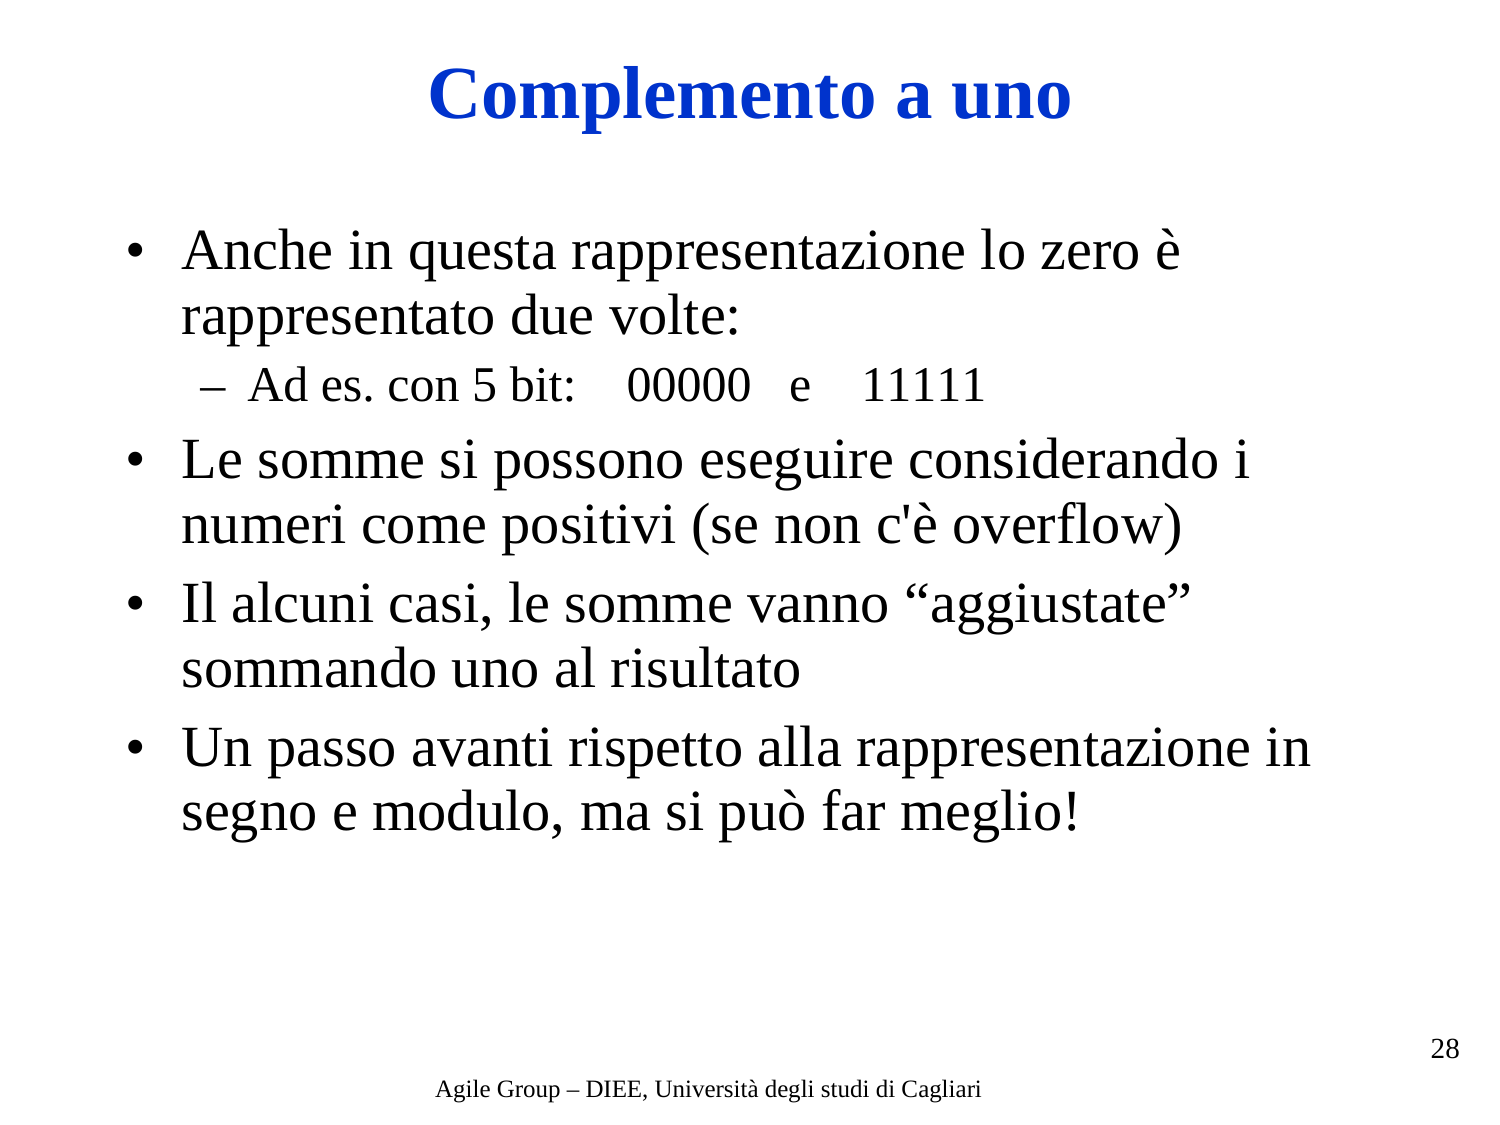

# Complemento a uno
Anche in questa rappresentazione lo zero è rappresentato due volte:
Ad es. con 5 bit: 00000 e 11111
Le somme si possono eseguire considerando i numeri come positivi (se non c'è overflow)
Il alcuni casi, le somme vanno “aggiustate” sommando uno al risultato
Un passo avanti rispetto alla rappresentazione in segno e modulo, ma si può far meglio!
28